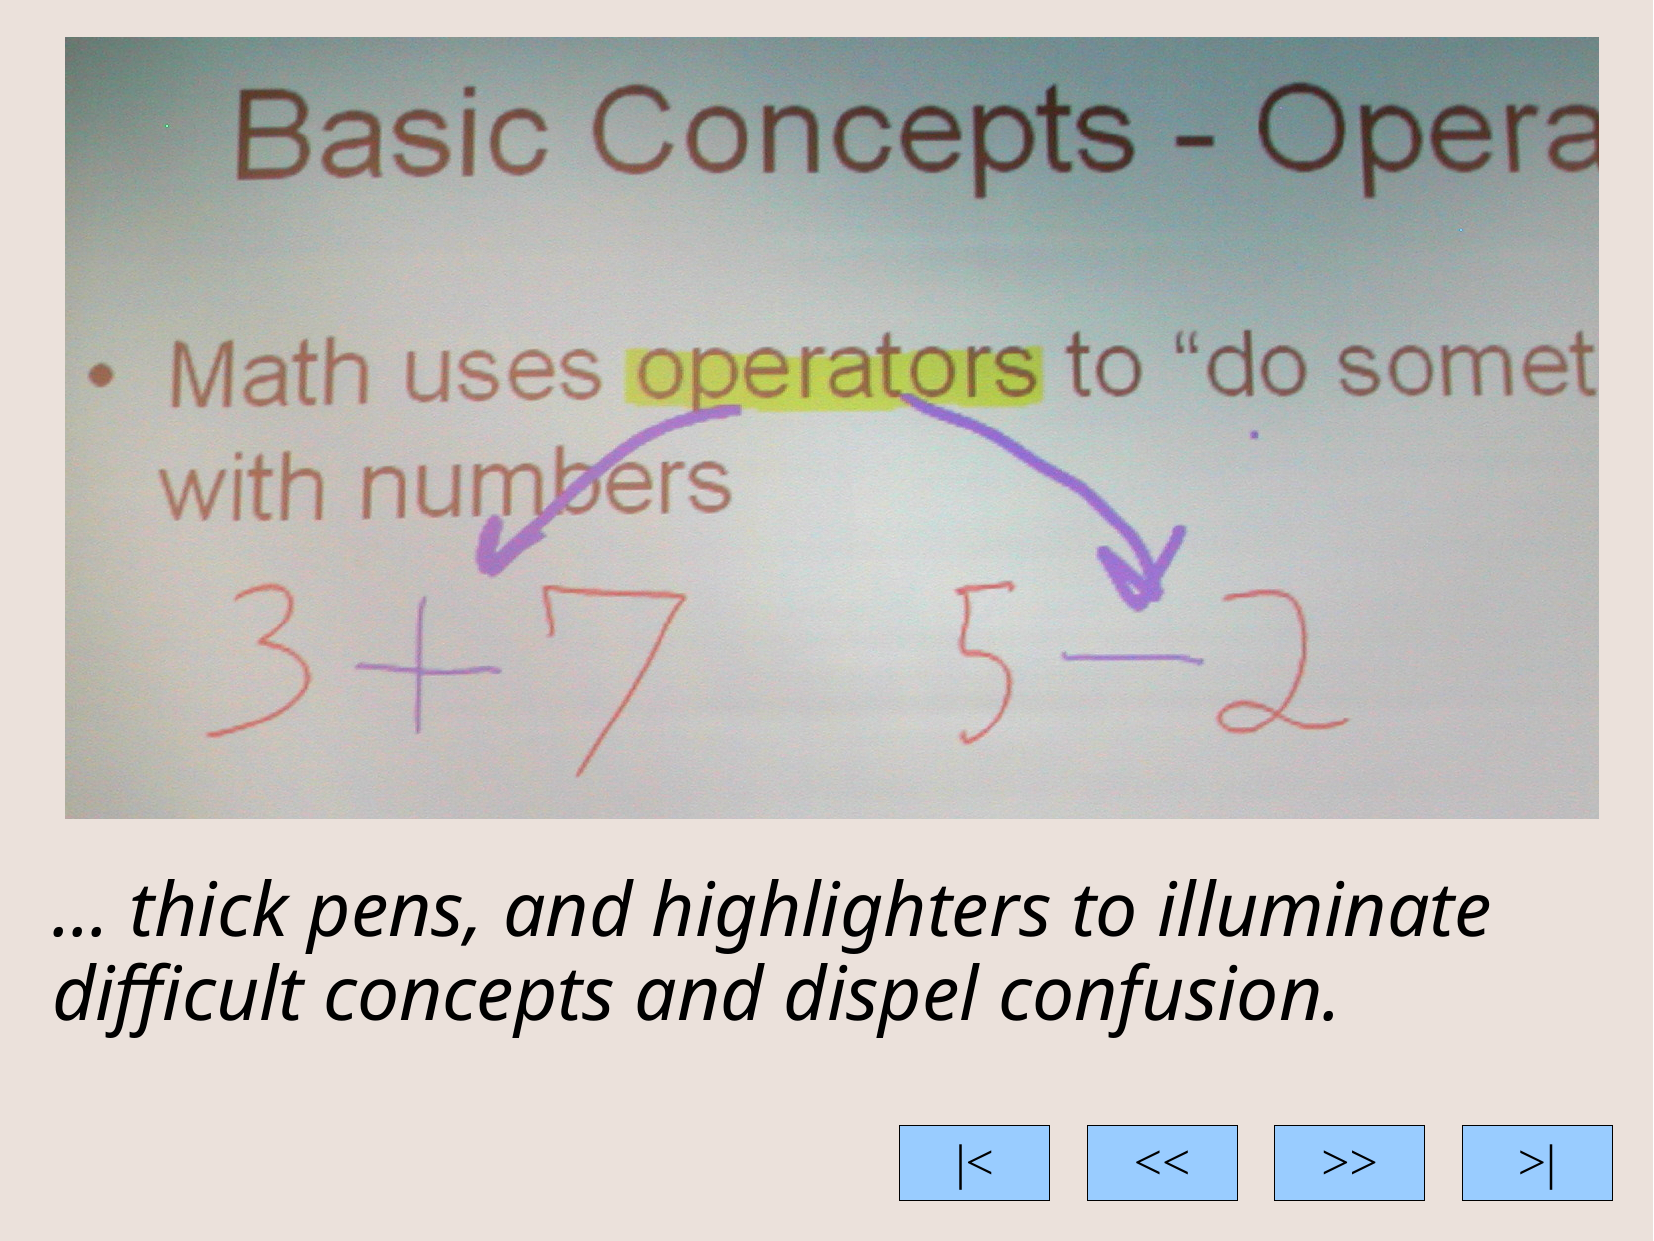

... thick pens, and highlighters to illuminate difficult concepts and dispel confusion.